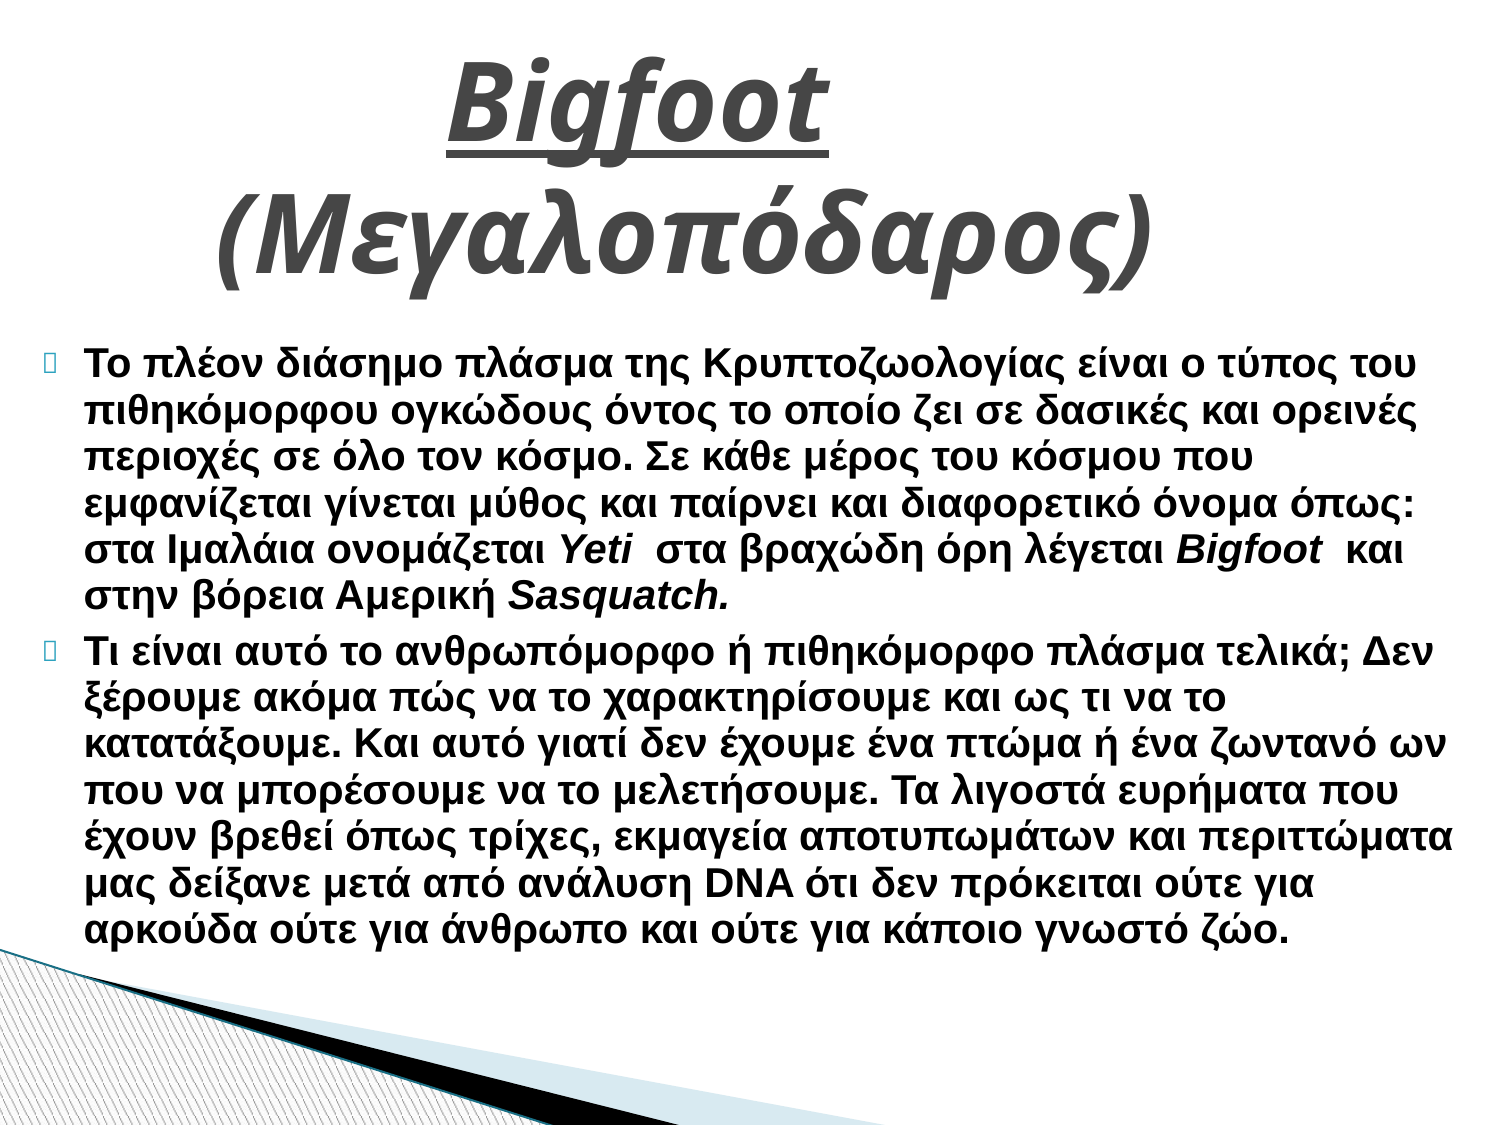

# Bigfoot (Μεγαλοπόδαρος)
Το πλέον διάσημο πλάσμα της Κρυπτοζωολογίας είναι ο τύπος του πιθηκόμορφου ογκώδους όντος το οποίο ζει σε δασικές και ορεινές περιοχές σε όλο τον κόσμο. Σε κάθε μέρος του κόσμου που εμφανίζεται γίνεται μύθος και παίρνει και διαφορετικό όνομα όπως: στα Ιμαλάια ονομάζεται Yeti στα βραχώδη όρη λέγεται Bigfoot και στην βόρεια Αμερική Sasquatch.
Τι είναι αυτό το ανθρωπόμορφο ή πιθηκόμορφο πλάσμα τελικά; Δεν ξέρουμε ακόμα πώς να το χαρακτηρίσουμε και ως τι να το κατατάξουμε. Και αυτό γιατί δεν έχουμε ένα πτώμα ή ένα ζωντανό ων που να μπορέσουμε να το μελετήσουμε. Τα λιγοστά ευρήματα που έχουν βρεθεί όπως τρίχες, εκμαγεία αποτυπωμάτων και περιττώματα μας δείξανε μετά από ανάλυση DNA ότι δεν πρόκειται ούτε για αρκούδα ούτε για άνθρωπο και ούτε για κάποιο γνωστό ζώο.